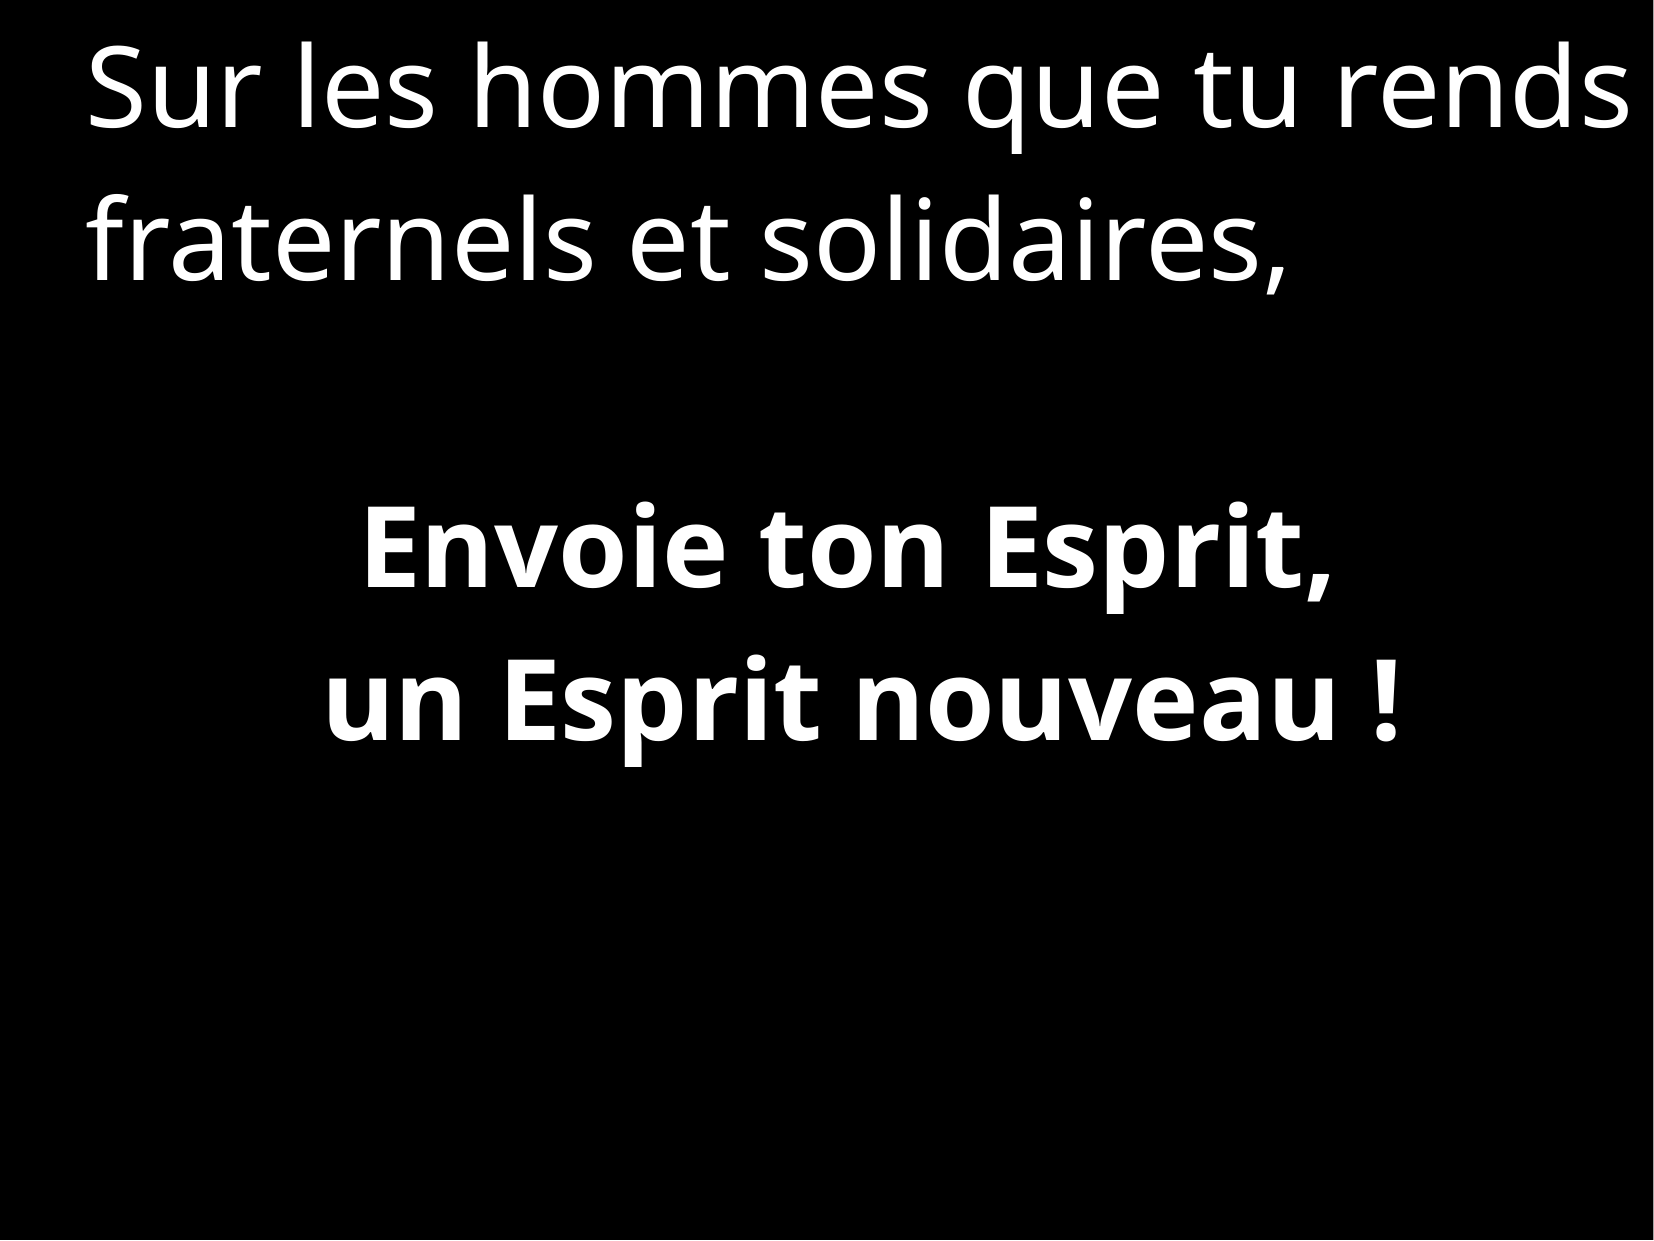

Sur les hommes que tu rends fraternels et solidaires,
Envoie ton Esprit,
un Esprit nouveau !